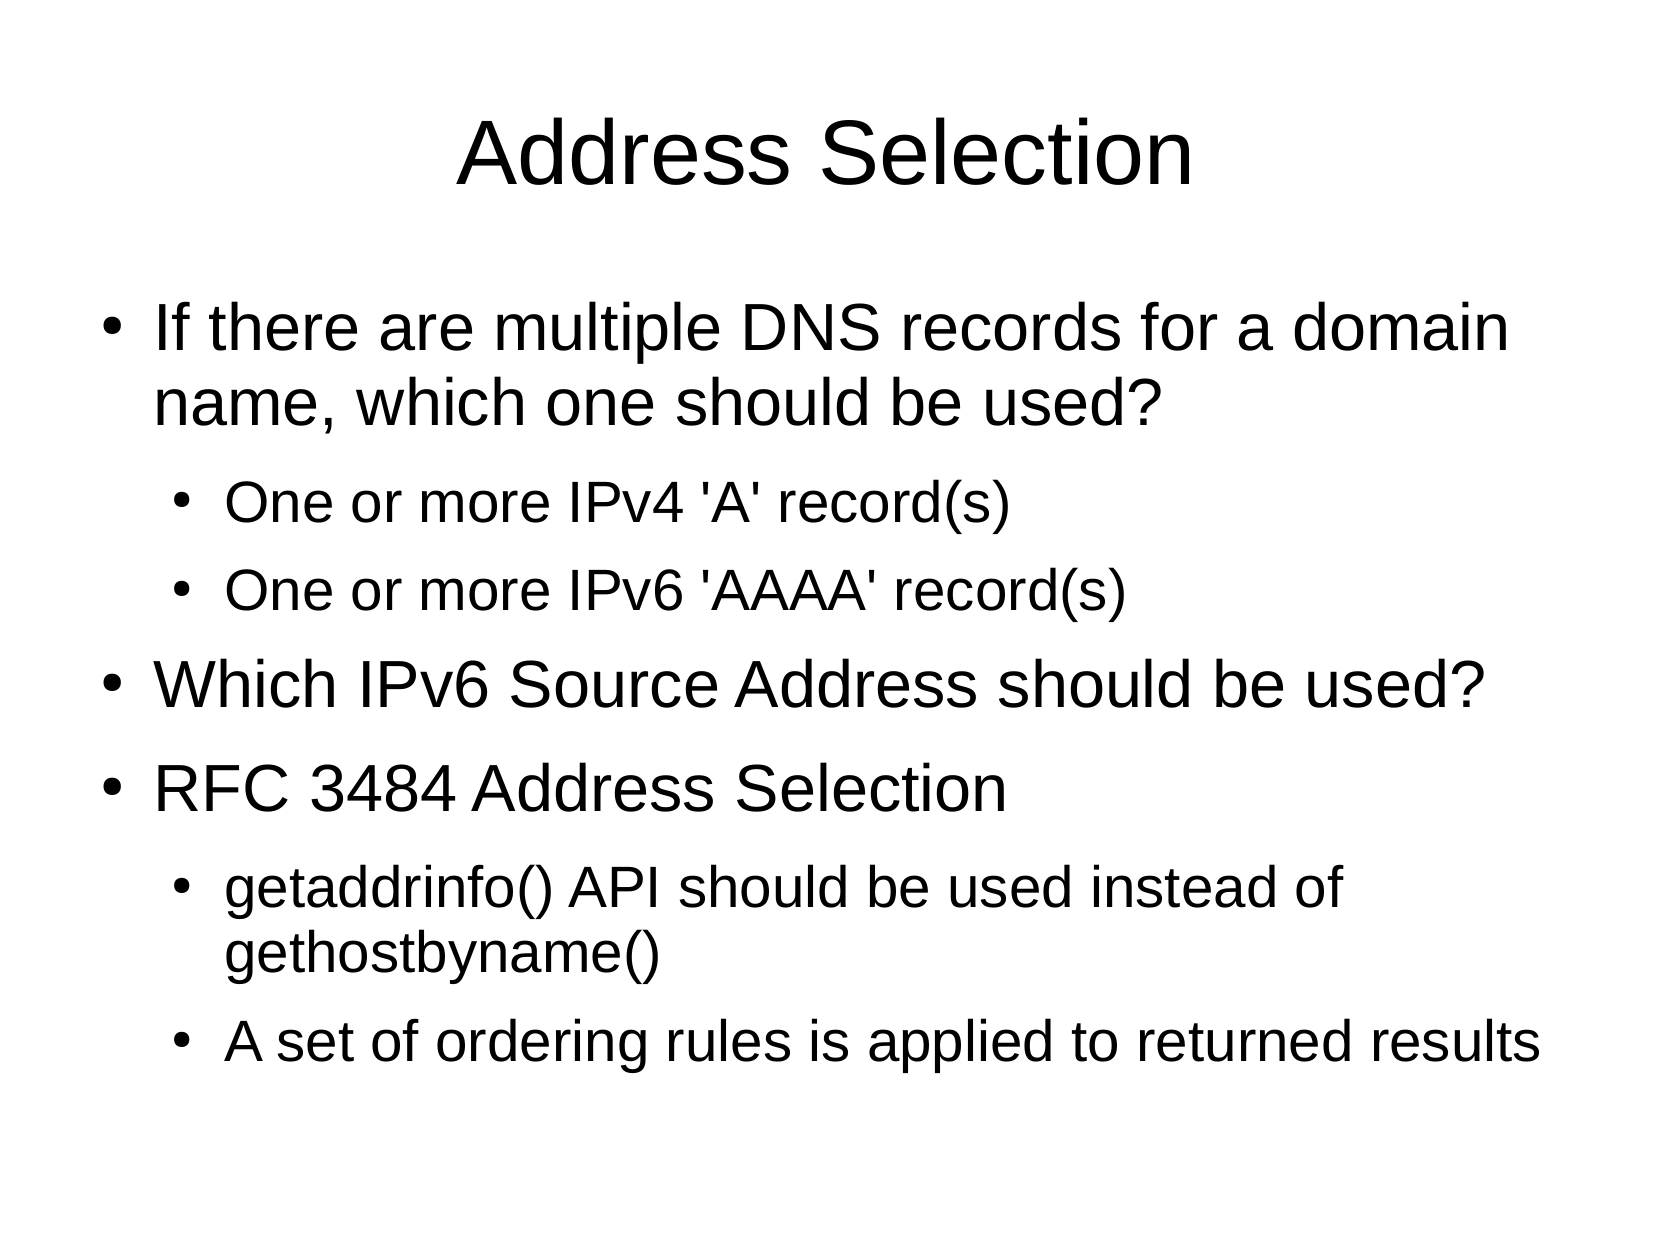

# Address Selection
If there are multiple DNS records for a domain name, which one should be used?
One or more IPv4 'A' record(s)
One or more IPv6 'AAAA' record(s)
Which IPv6 Source Address should be used?
RFC 3484 Address Selection
getaddrinfo() API should be used instead of gethostbyname()
A set of ordering rules is applied to returned results